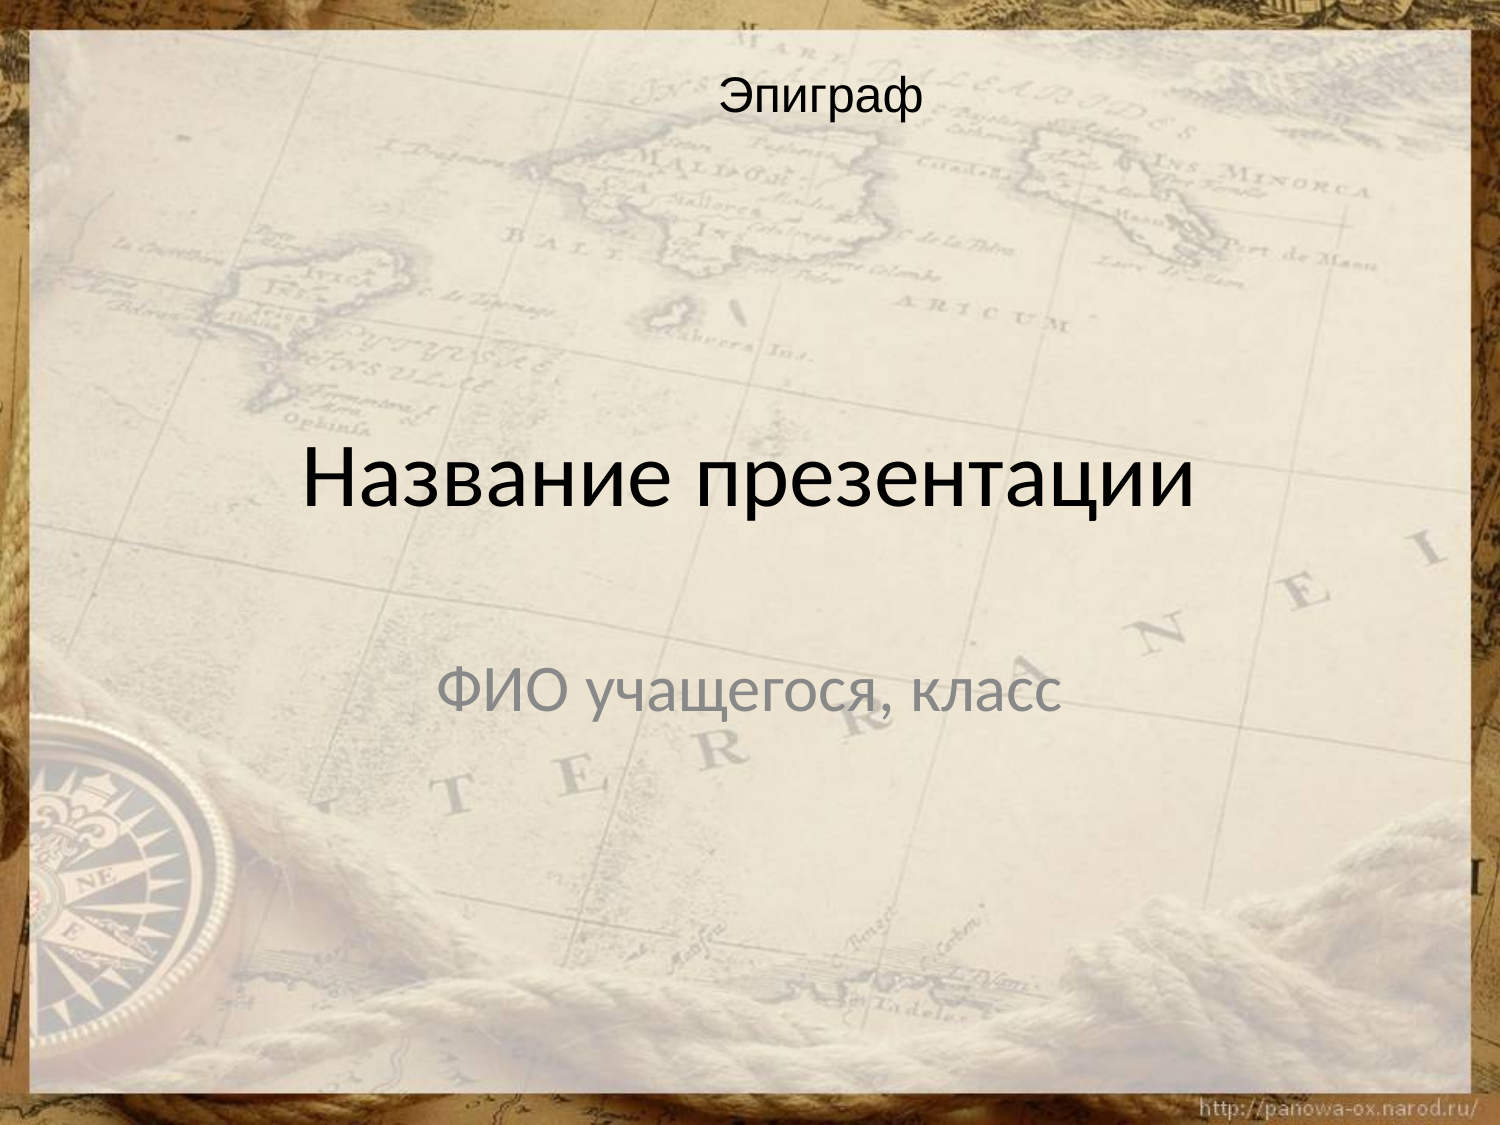

Эпиграф
# Название презентации
ФИО учащегося, класс